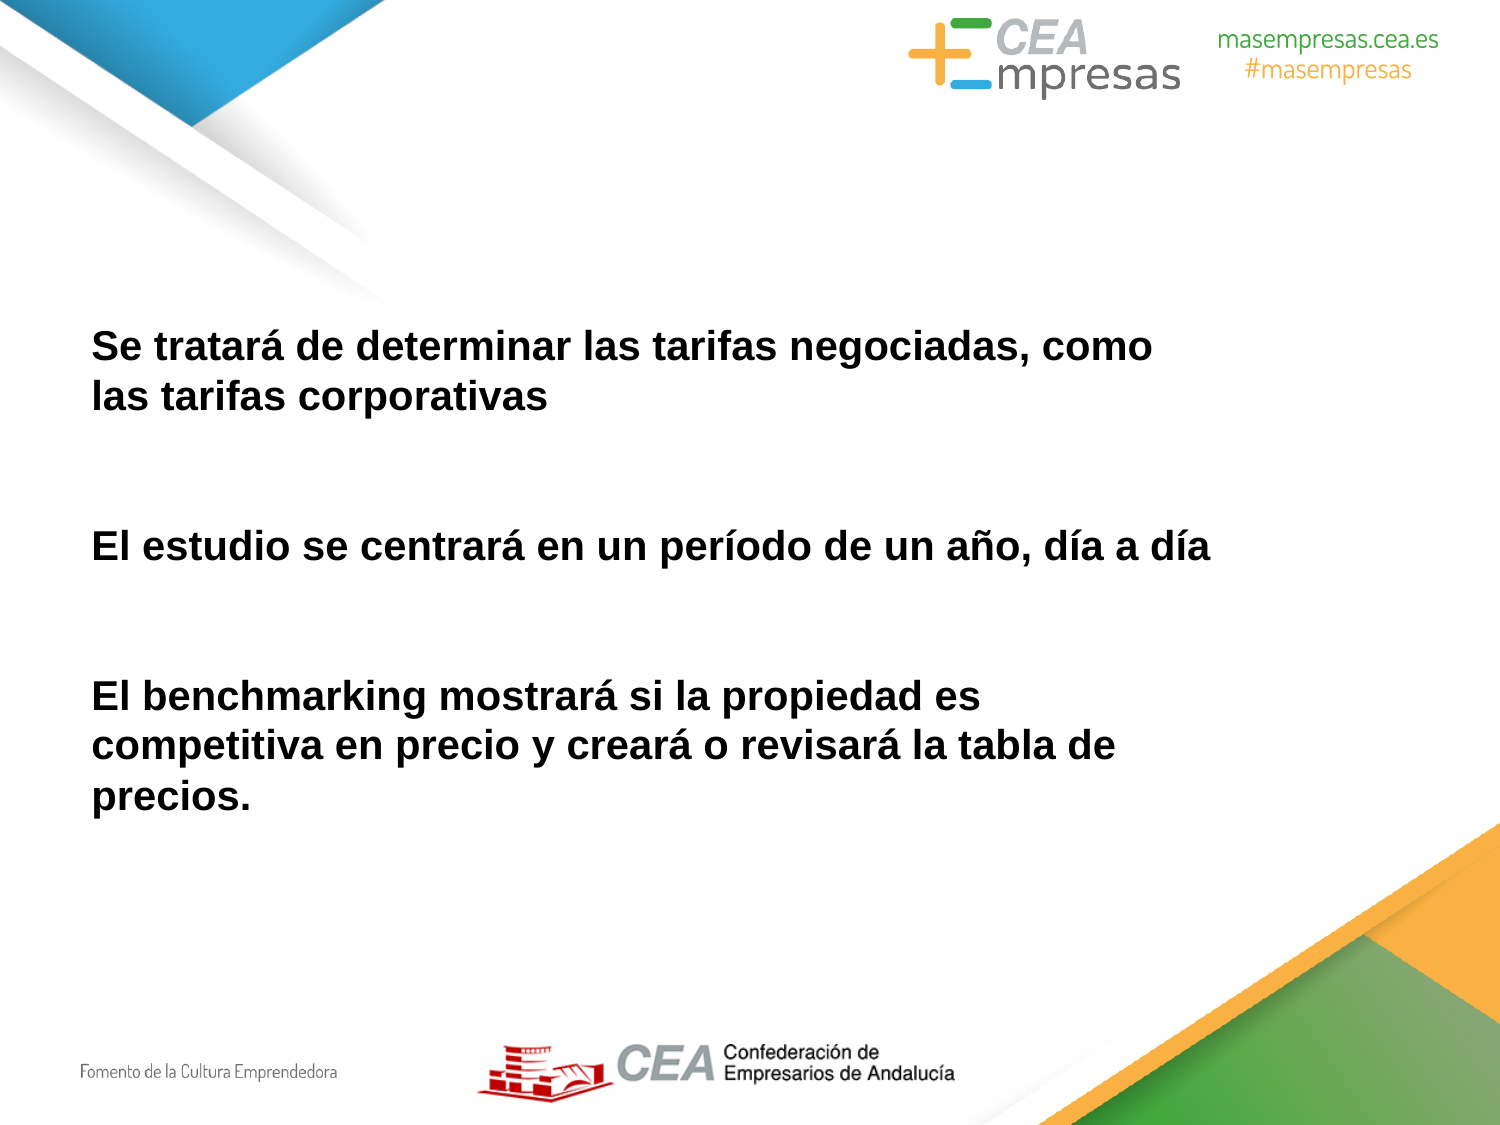

Se tratará de determinar las tarifas negociadas, como las tarifas corporativas
El estudio se centrará en un período de un año, día a día
El benchmarking mostrará si la propiedad es competitiva en precio y creará o revisará la tabla de precios.